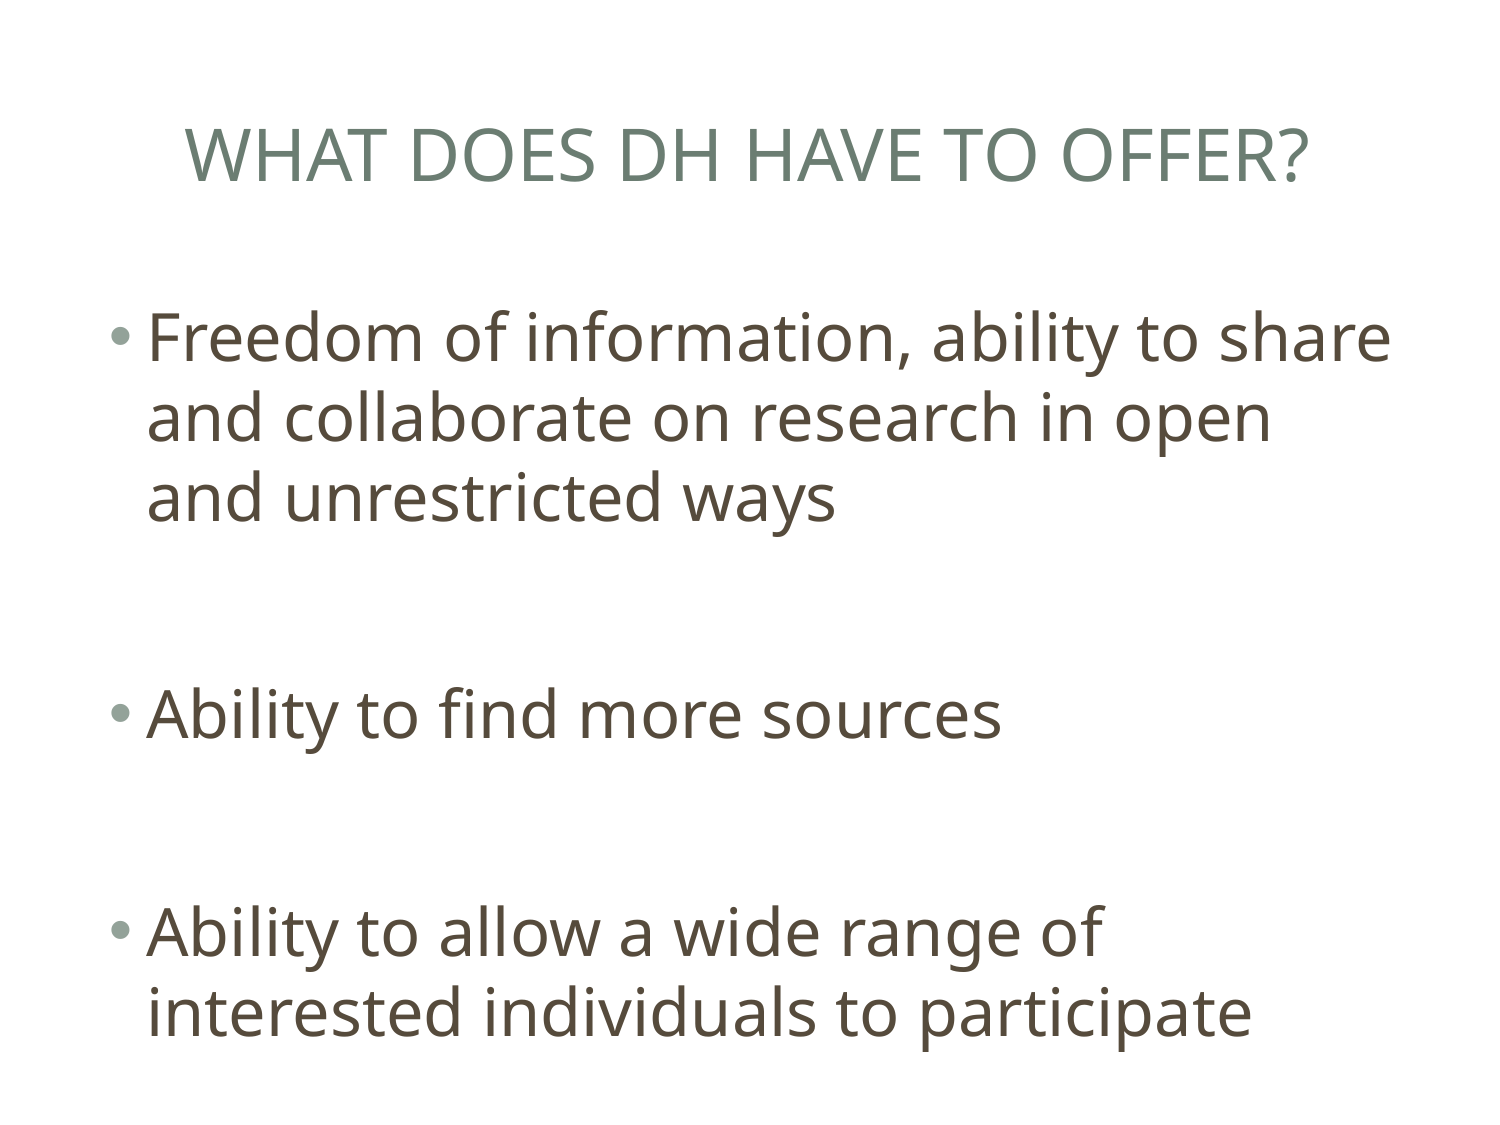

# What does dh have to offer?
Freedom of information, ability to share and collaborate on research in open and unrestricted ways
Ability to find more sources
Ability to allow a wide range of interested individuals to participate